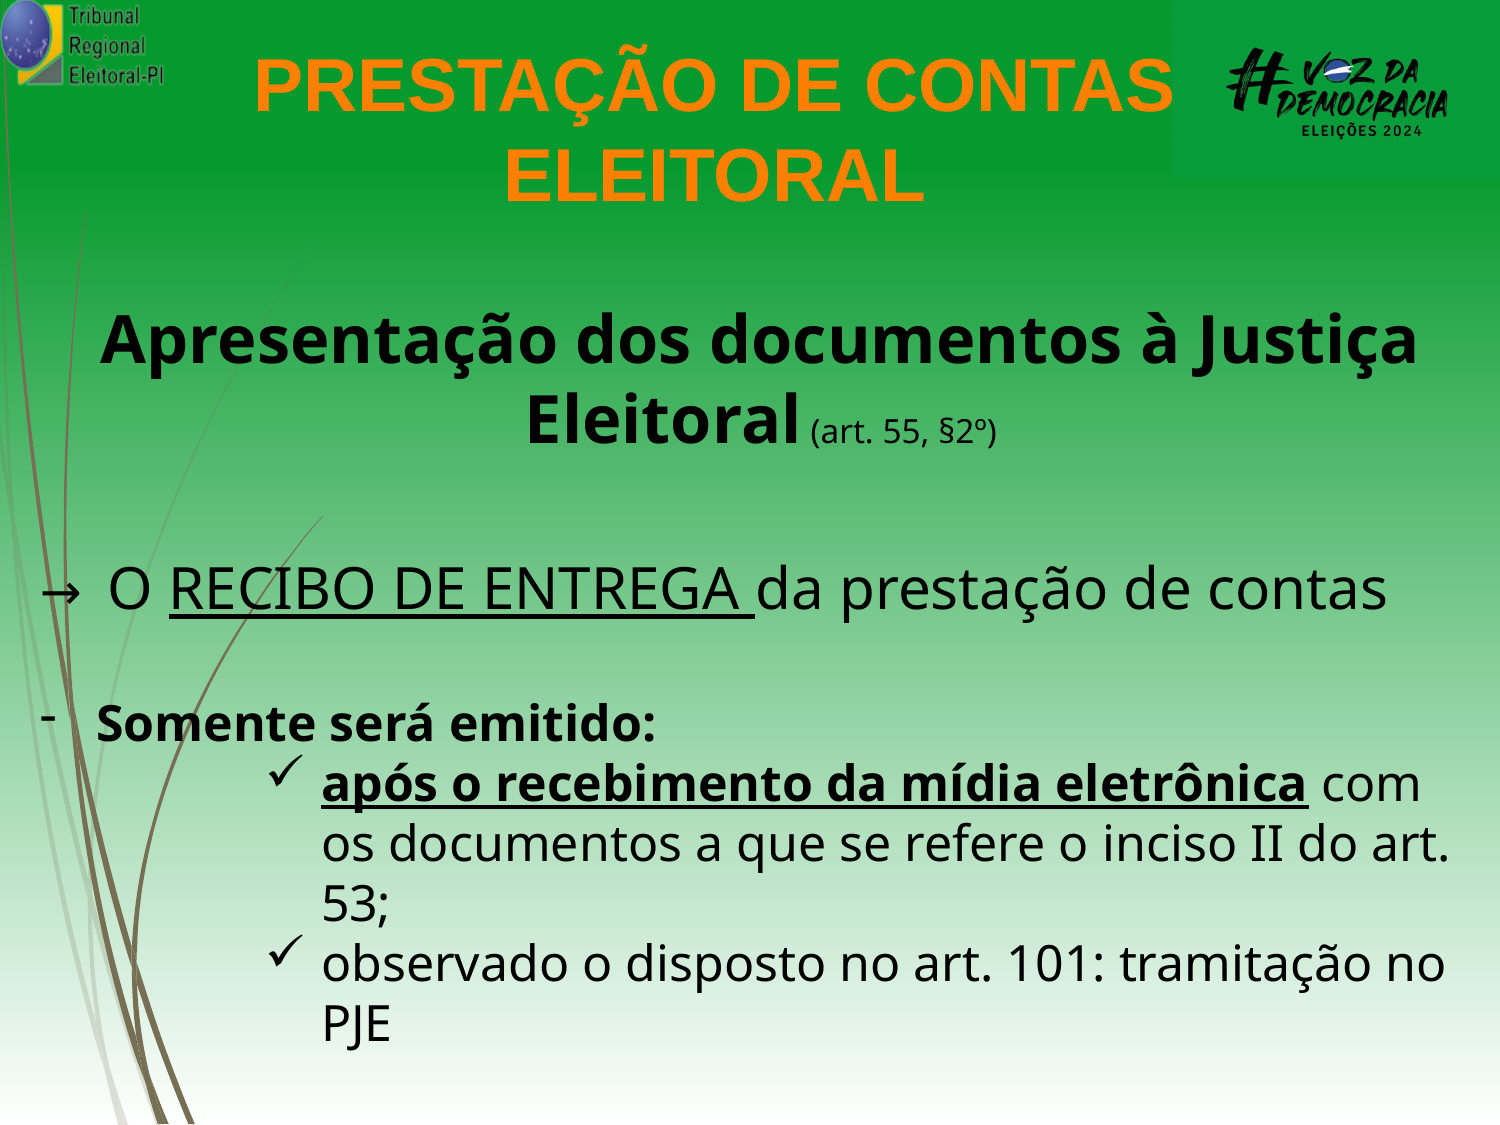

PRESTAÇÃO DE CONTAS
ELEITORAL
Apresentação dos documentos à Justiça Eleitoral (art. 55, §2º)
→ O RECIBO DE ENTREGA da prestação de contas
Somente será emitido:
após o recebimento da mídia eletrônica com os documentos a que se refere o inciso II do art. 53;
observado o disposto no art. 101: tramitação no PJE